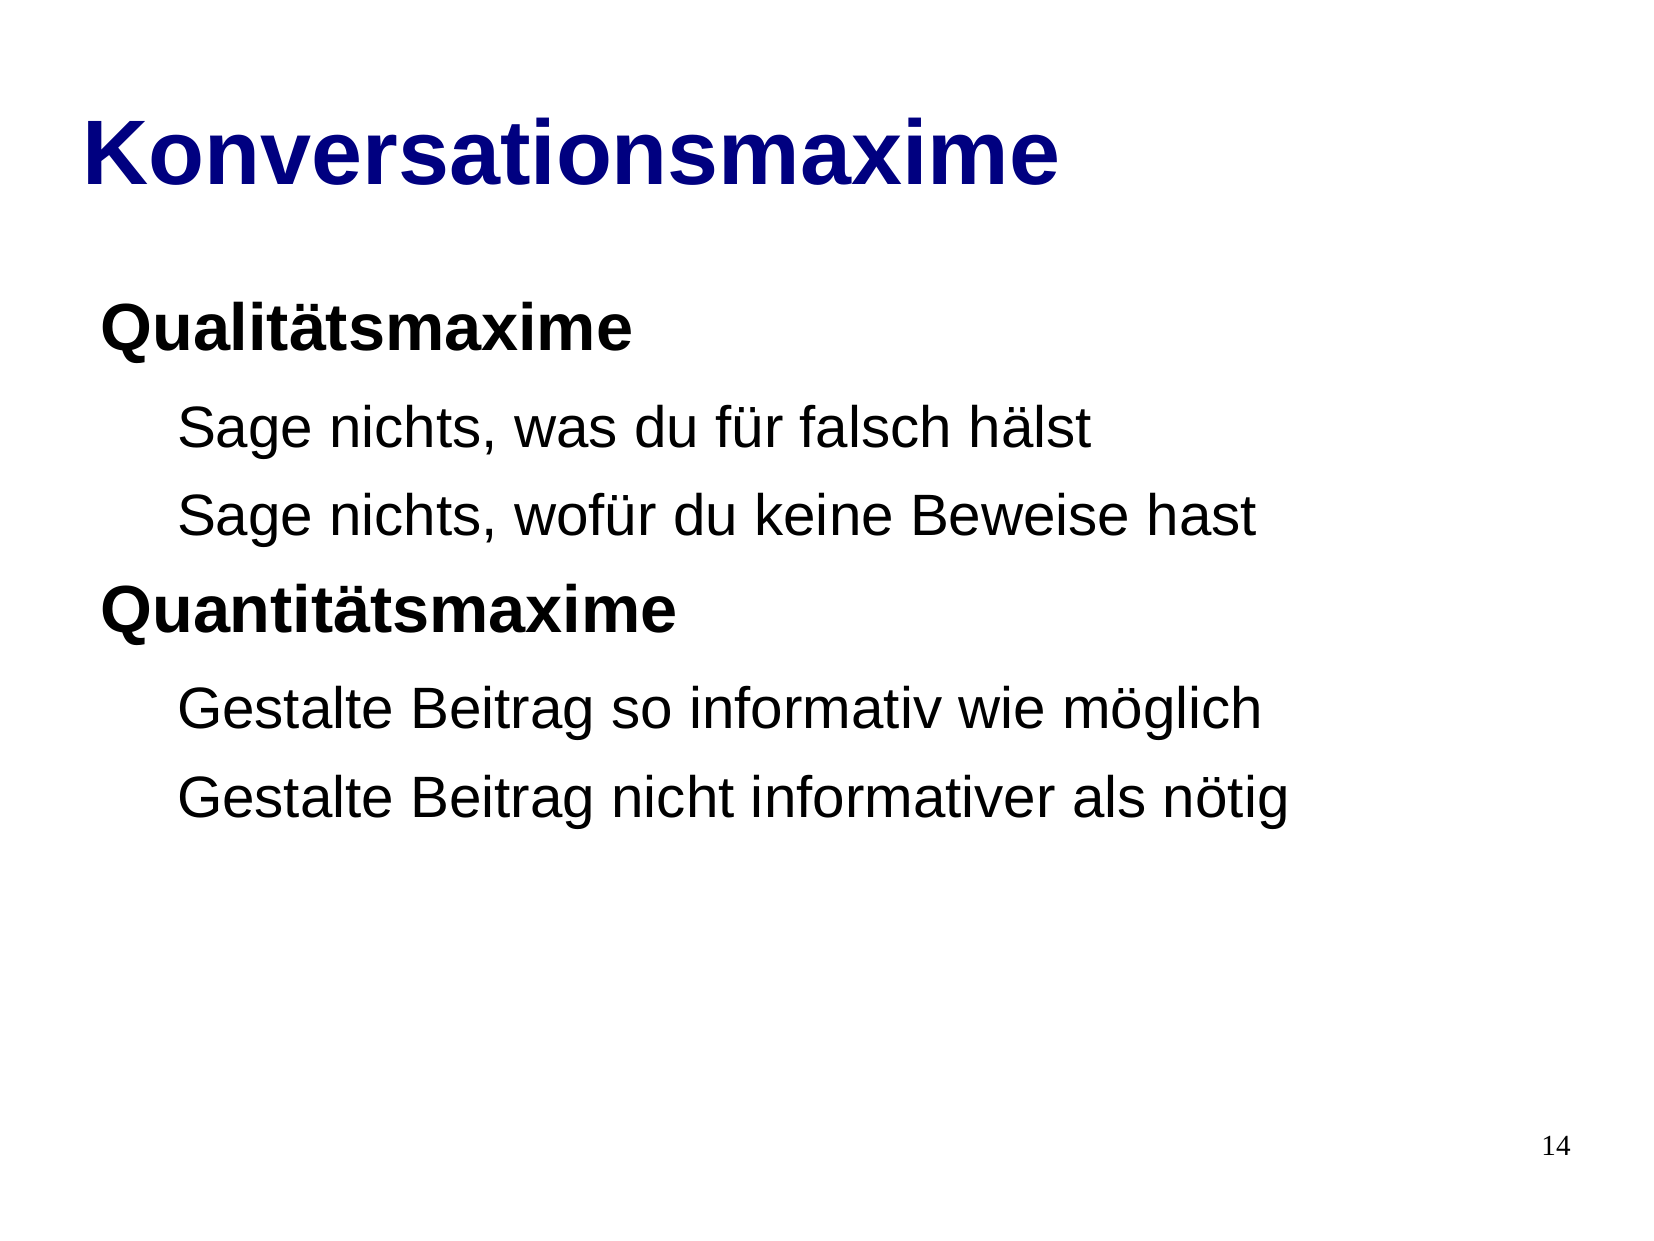

# Konversationsmaxime
Qualitätsmaxime
Sage nichts, was du für falsch hälst
Sage nichts, wofür du keine Beweise hast
Quantitätsmaxime
Gestalte Beitrag so informativ wie möglich
Gestalte Beitrag nicht informativer als nötig
14